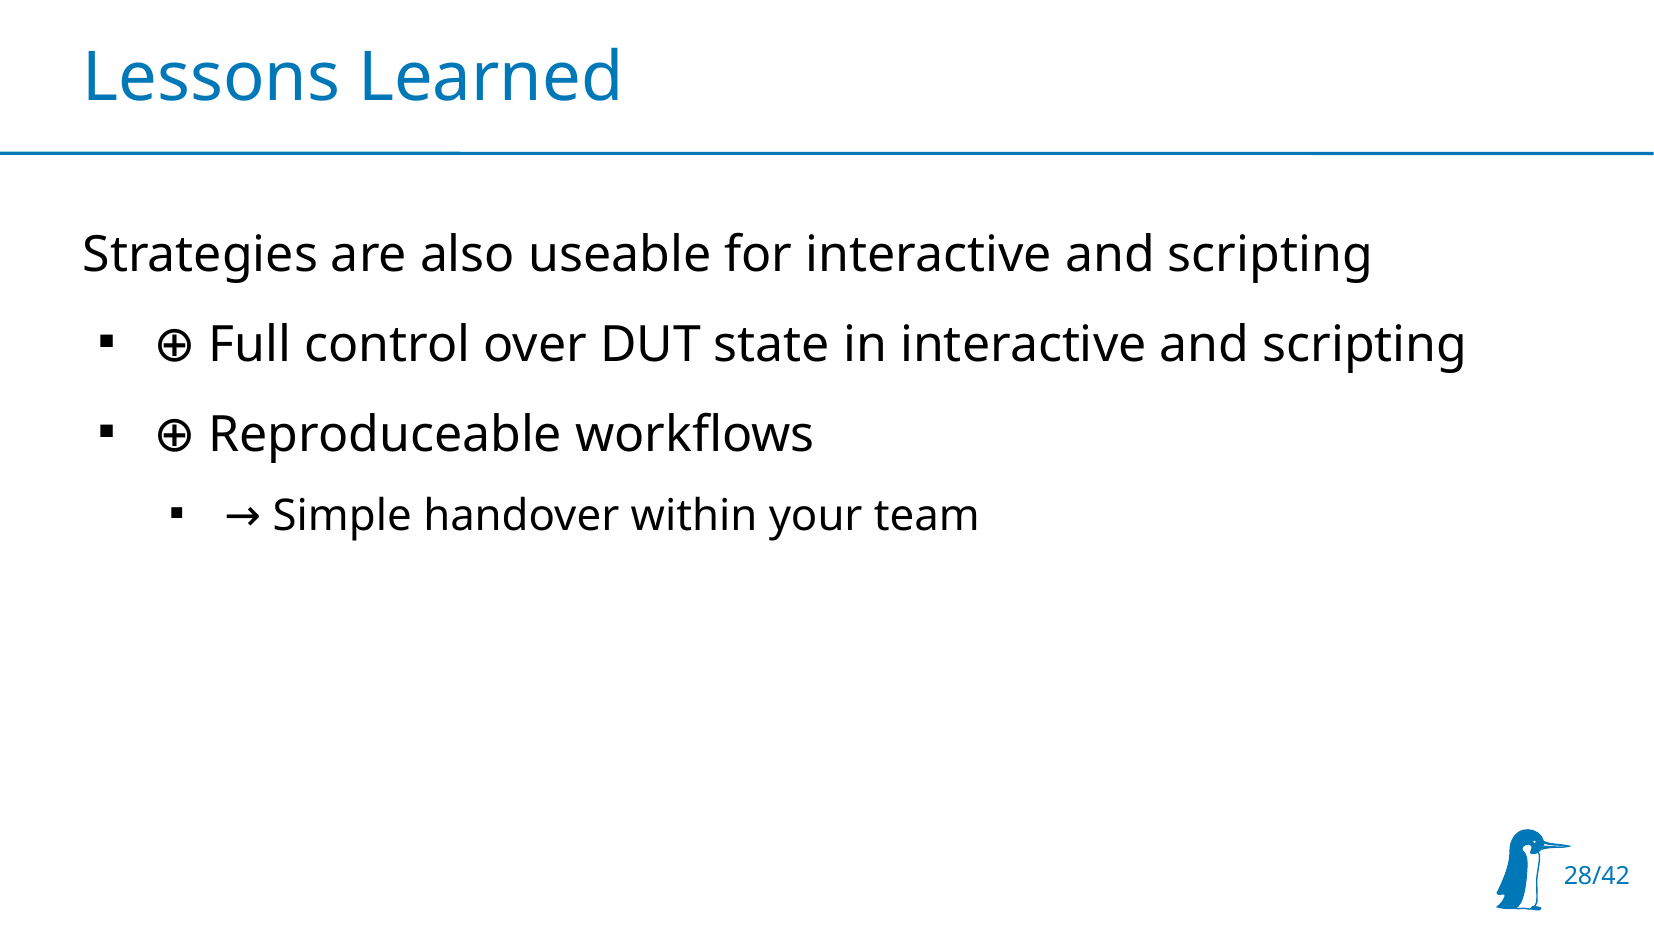

# Lessons Learned
Strategies are also useable for interactive and scripting
⊕ Full control over DUT state in interactive and scripting
⊕ Reproduceable workflows
→ Simple handover within your team
28